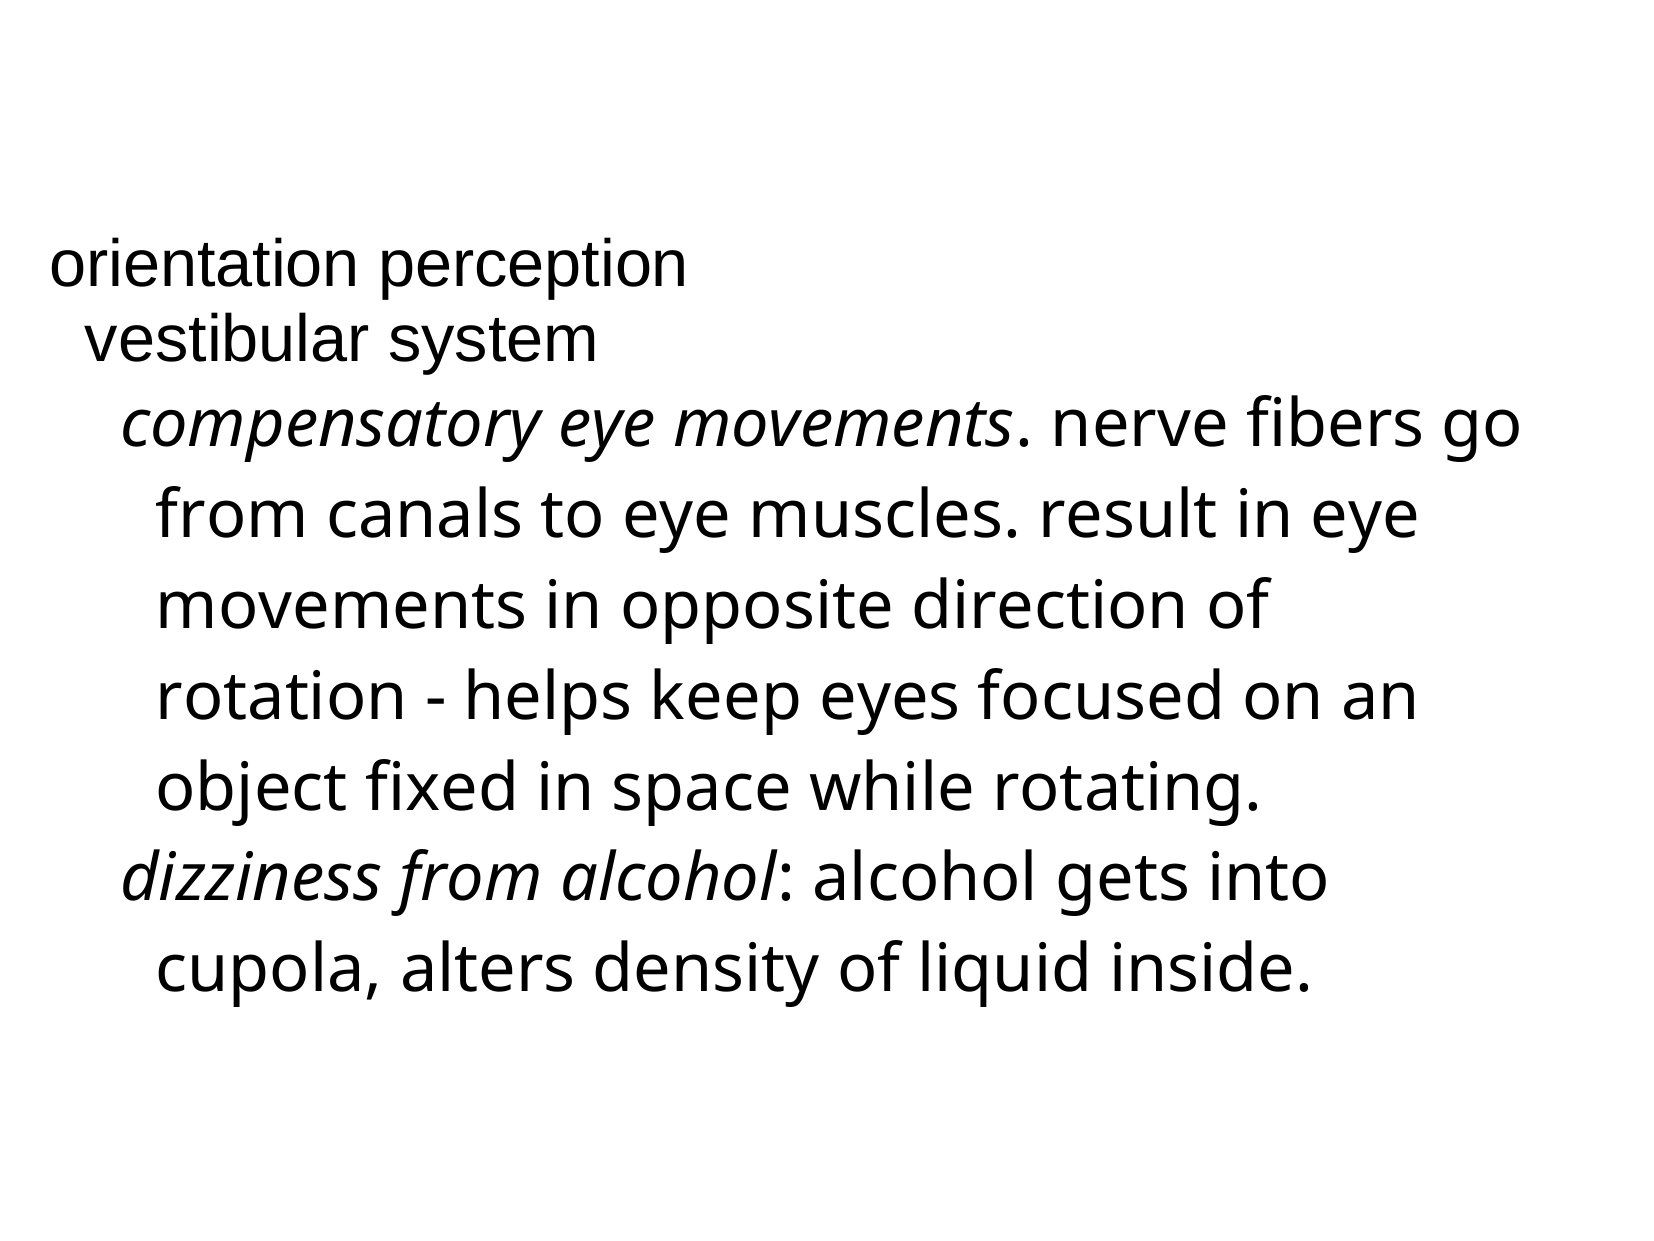

orientation perception
vestibular system
compensatory eye movements. nerve fibers go from canals to eye muscles. result in eye movements in opposite direction of rotation - helps keep eyes focused on an object fixed in space while rotating.
dizziness from alcohol: alcohol gets into cupola, alters density of liquid inside.